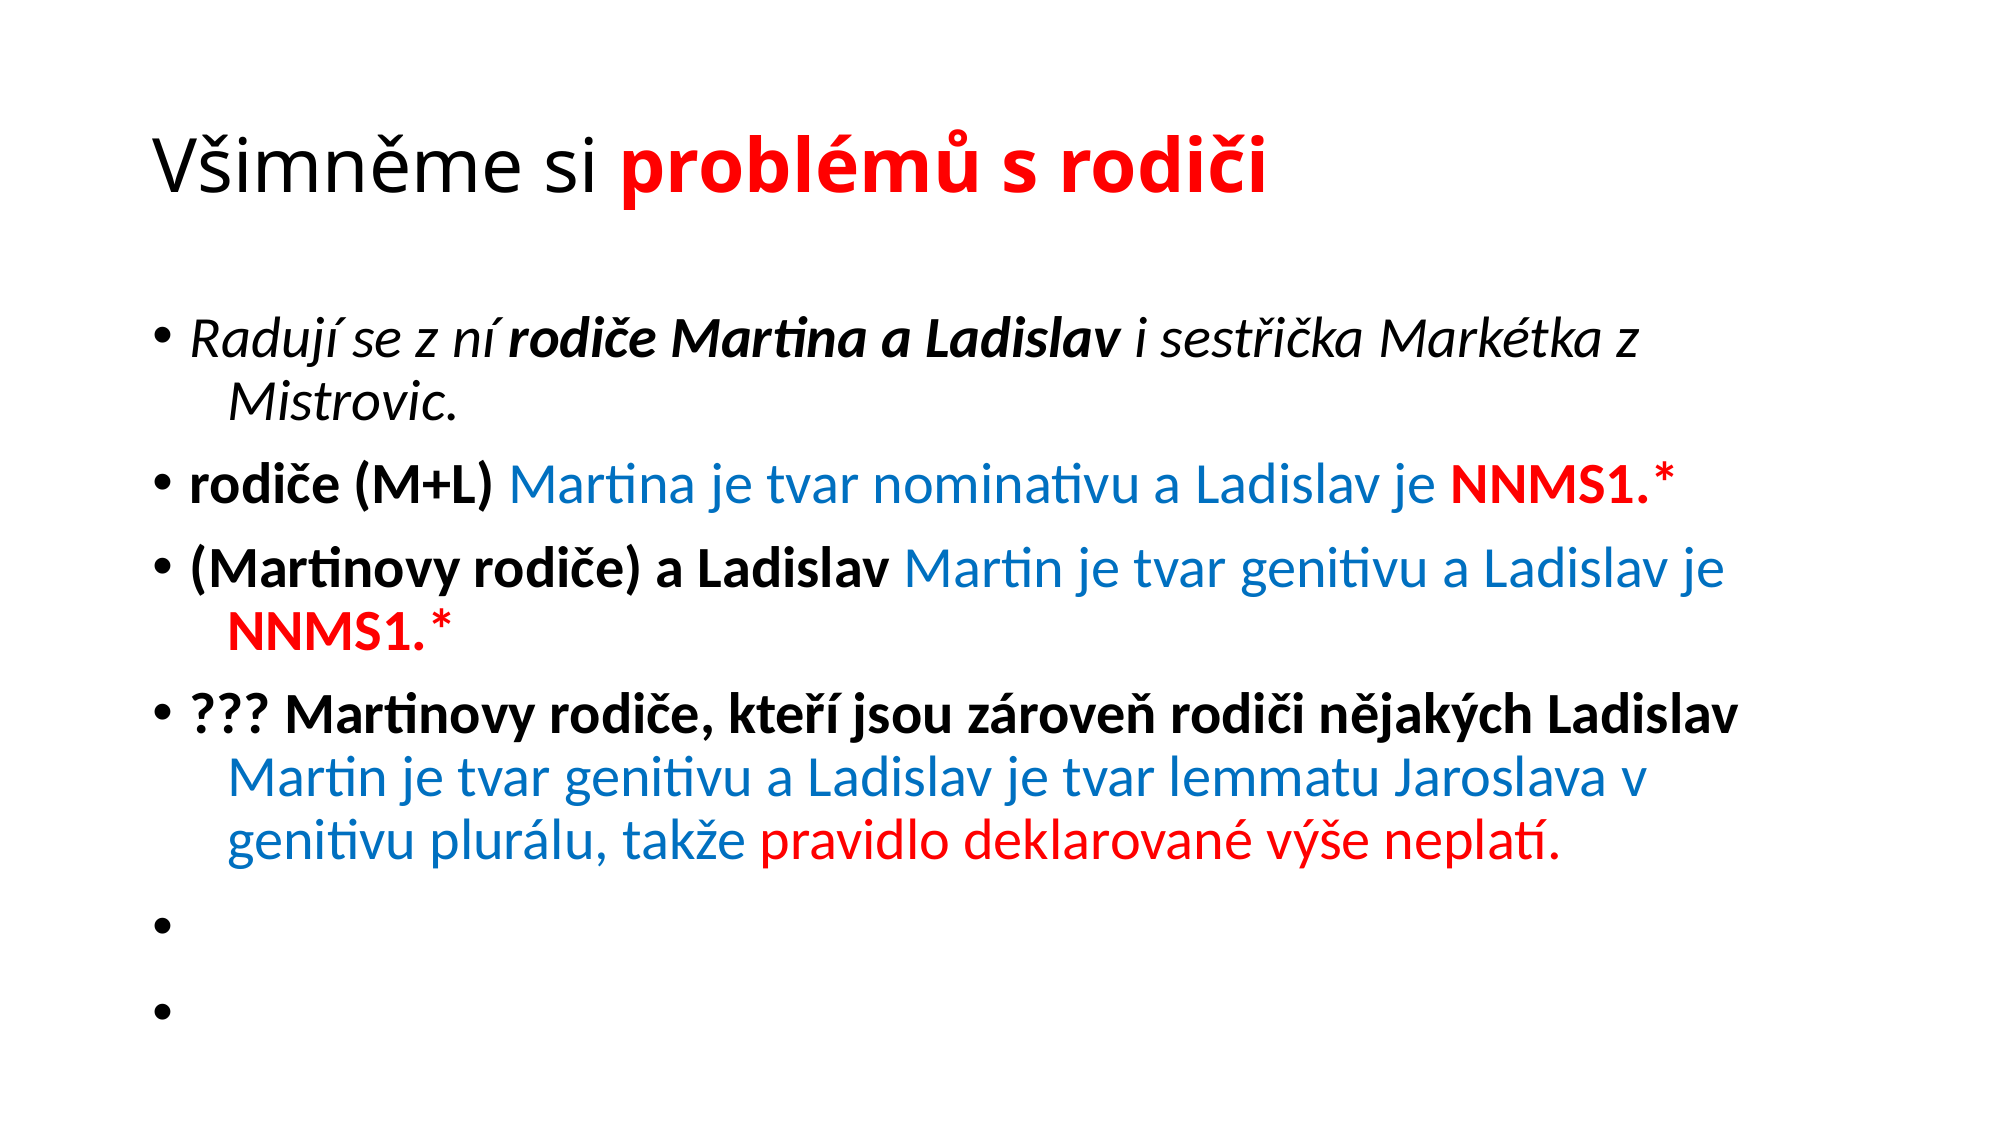

# Všimněme si problémů s rodiči
Radují se z ní rodiče Martina a Ladislav i sestřička Markétka z Mistrovic.
rodiče (M+L) Martina je tvar nominativu a Ladislav je NNMS1.*
(Martinovy rodiče) a Ladislav Martin je tvar genitivu a Ladislav je NNMS1.*
??? Martinovy rodiče, kteří jsou zároveň rodiči nějakých Ladislav Martin je tvar genitivu a Ladislav je tvar lemmatu Jaroslava v genitivu plurálu, takže pravidlo deklarované výše neplatí.